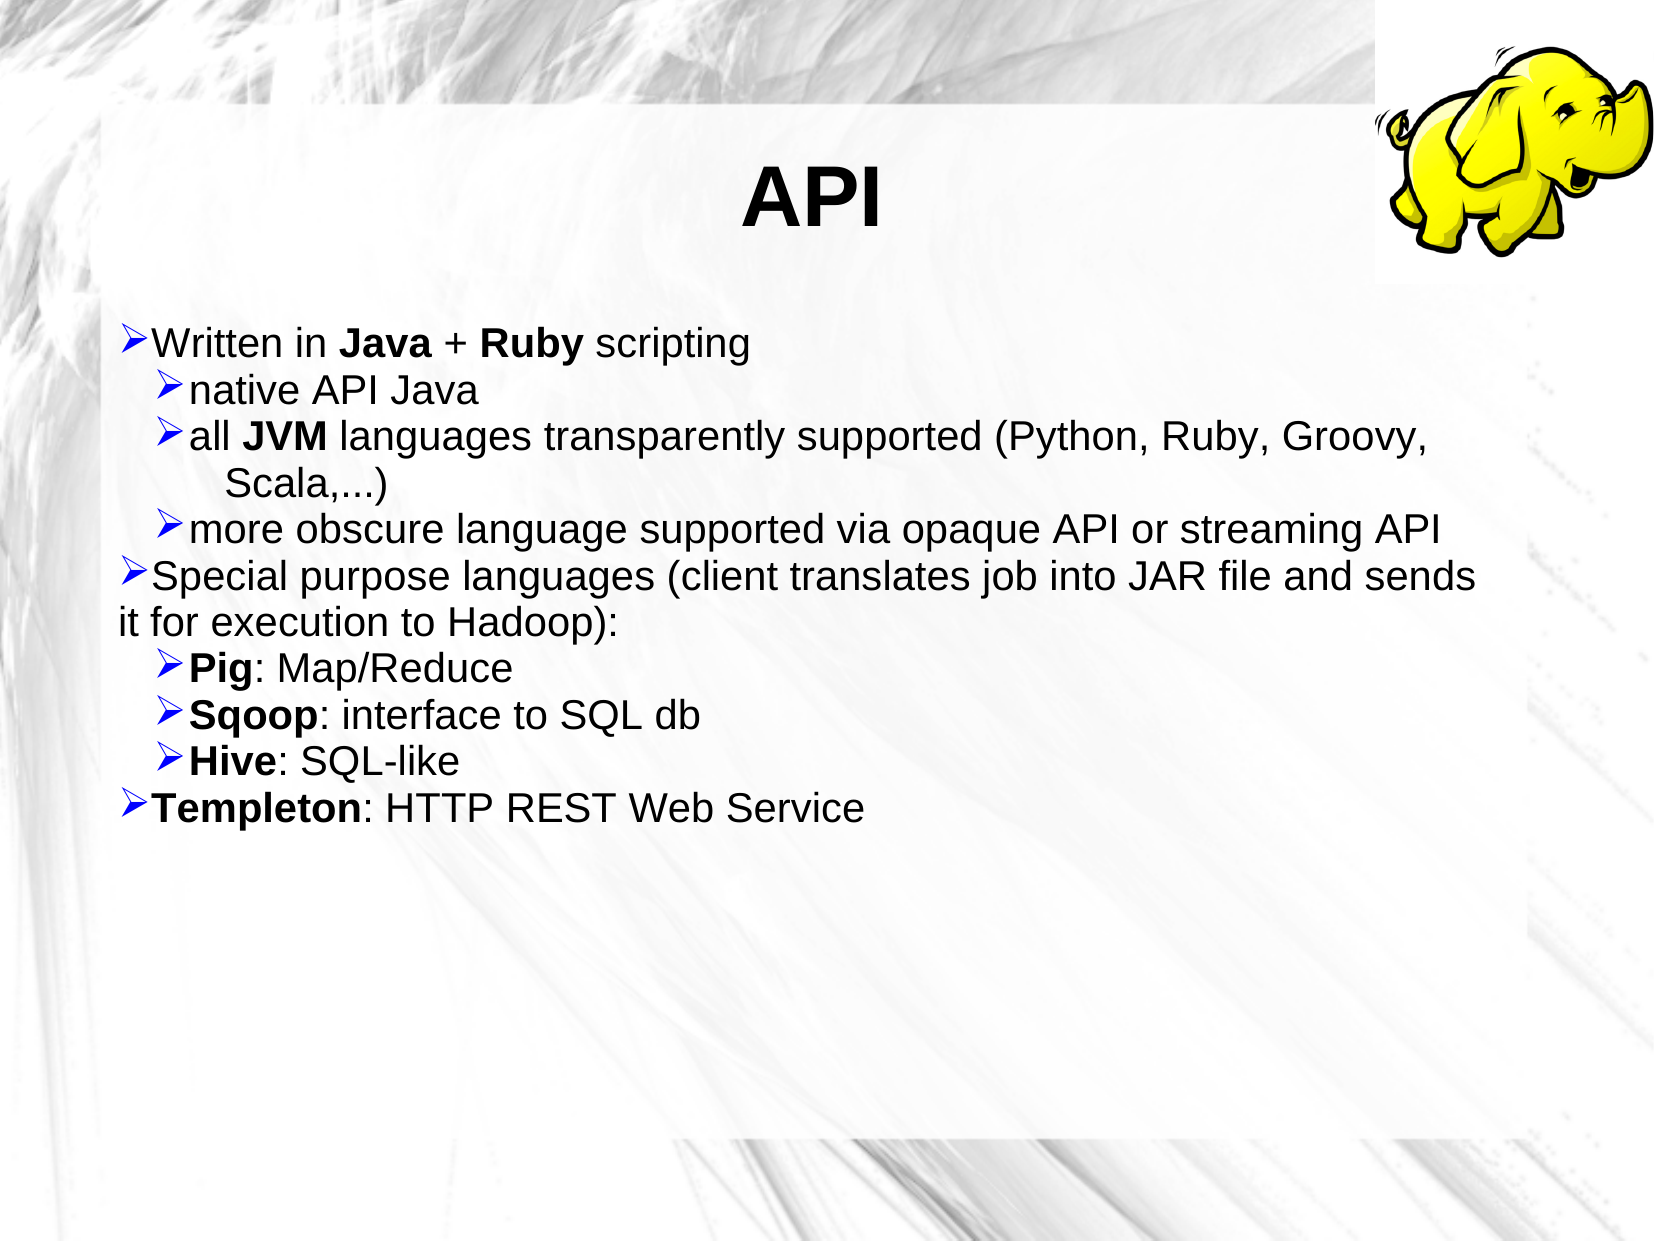

Written in Java + Ruby scripting
native API Java
all JVM languages transparently supported (Python, Ruby, Groovy, Scala,...)
more obscure language supported via opaque API or streaming API
Special purpose languages (client translates job into JAR file and sends it for execution to Hadoop):
Pig: Map/Reduce
Sqoop: interface to SQL db
Hive: SQL-like
Templeton: HTTP REST Web Service
# API